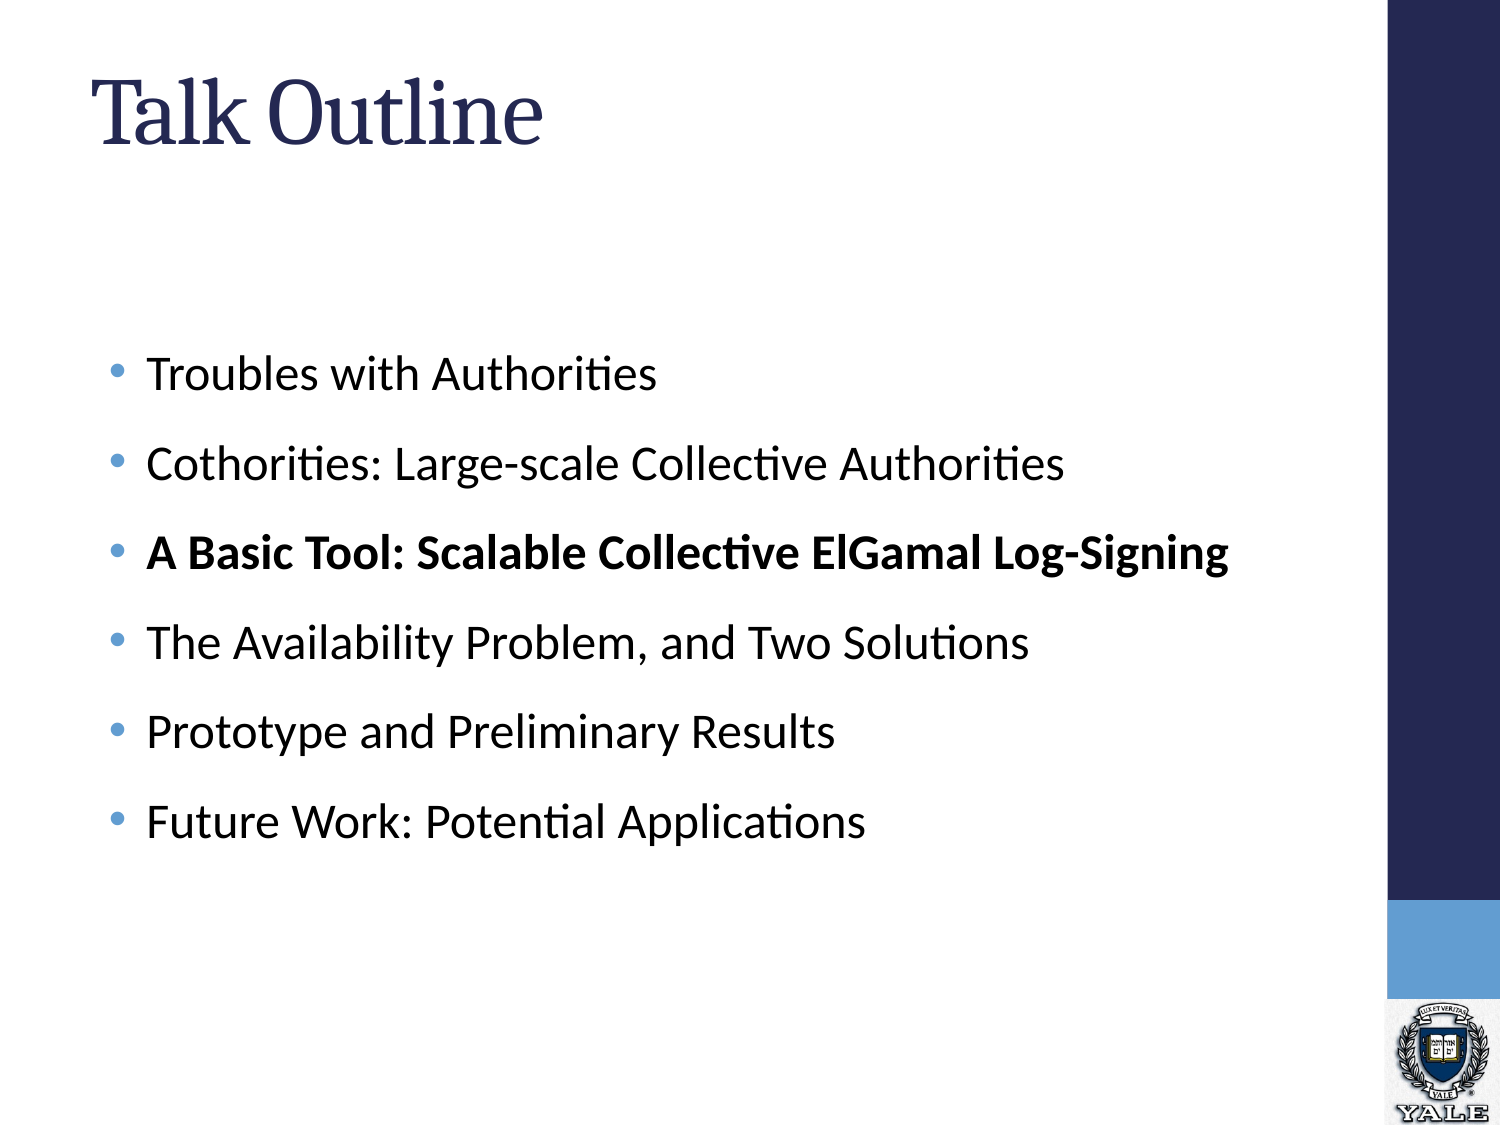

# Talk Outline
Troubles with Authorities
Cothorities: Large-scale Collective Authorities
A Basic Tool: Scalable Collective ElGamal Log-Signing
The Availability Problem, and Two Solutions
Prototype and Preliminary Results
Future Work: Potential Applications